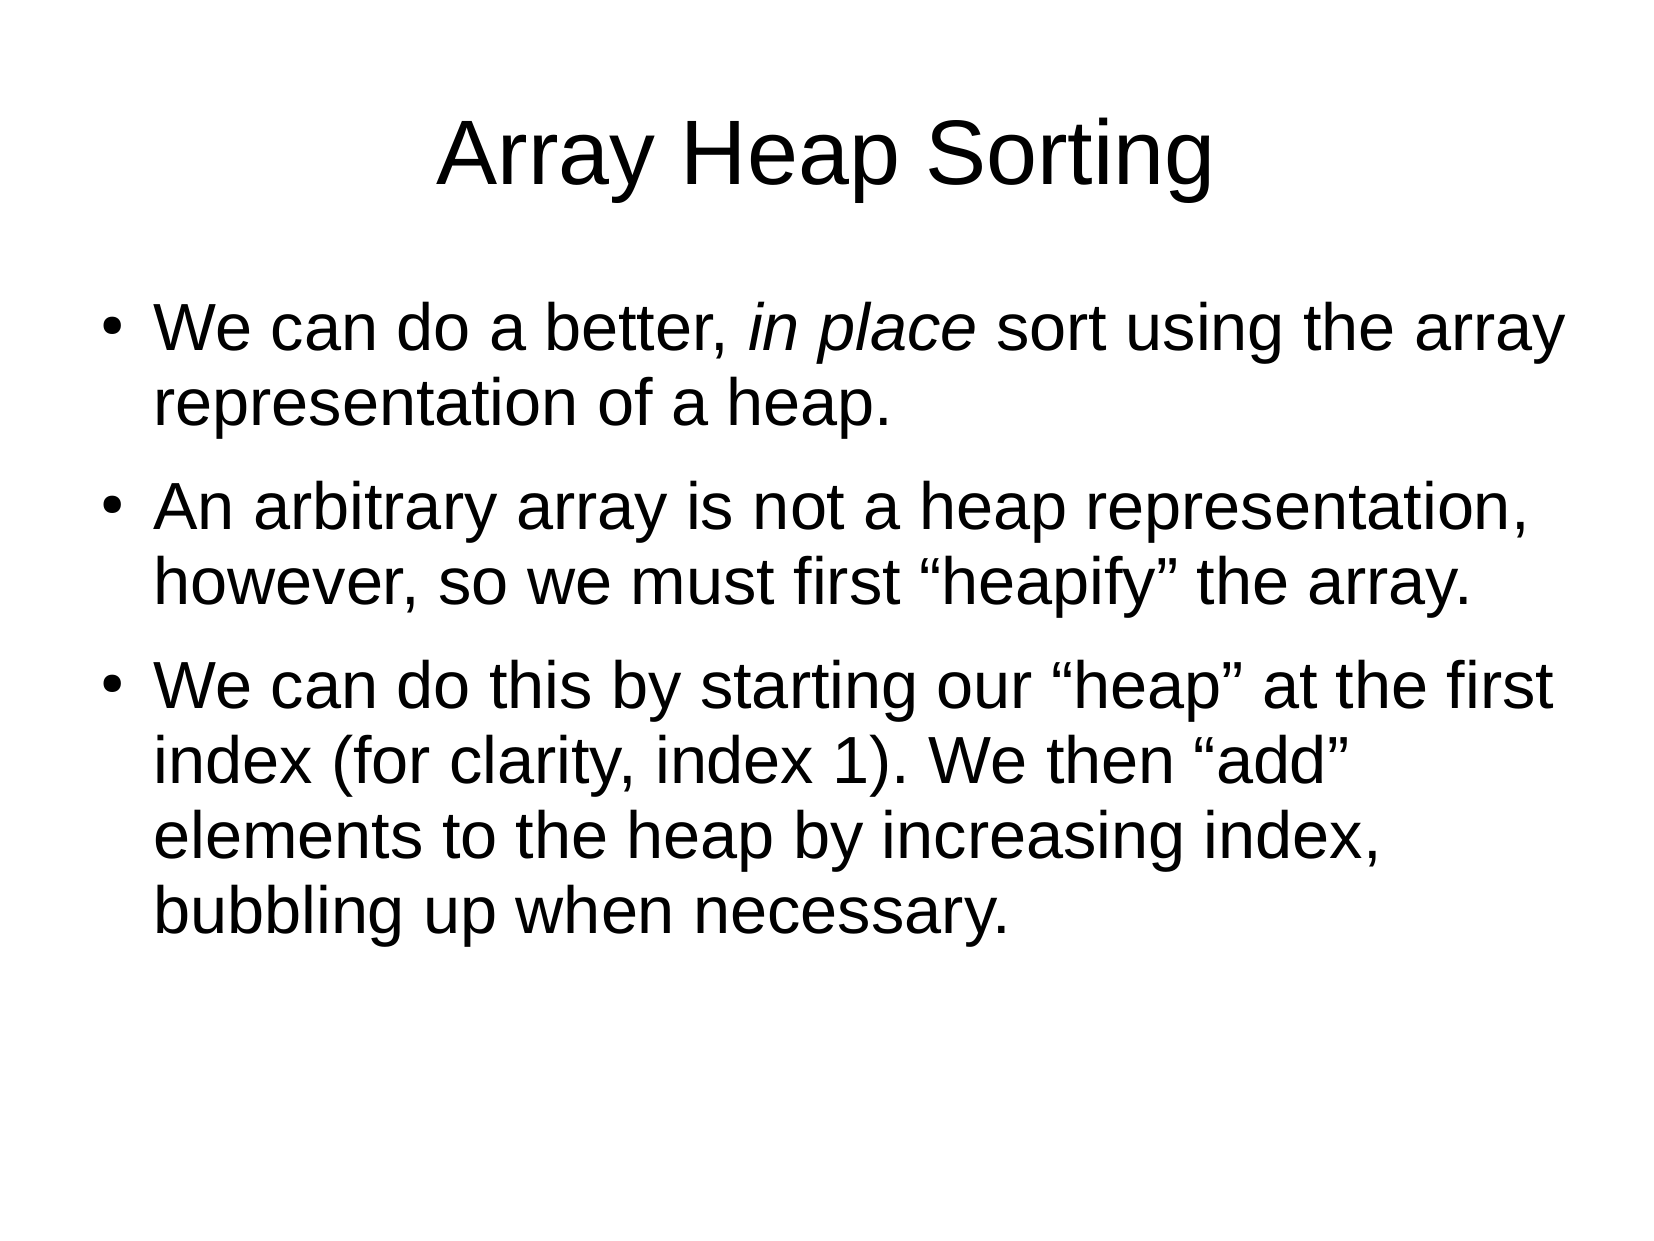

# Array Heap Sorting
We can do a better, in place sort using the array representation of a heap.
An arbitrary array is not a heap representation, however, so we must first “heapify” the array.
We can do this by starting our “heap” at the first index (for clarity, index 1). We then “add” elements to the heap by increasing index, bubbling up when necessary.